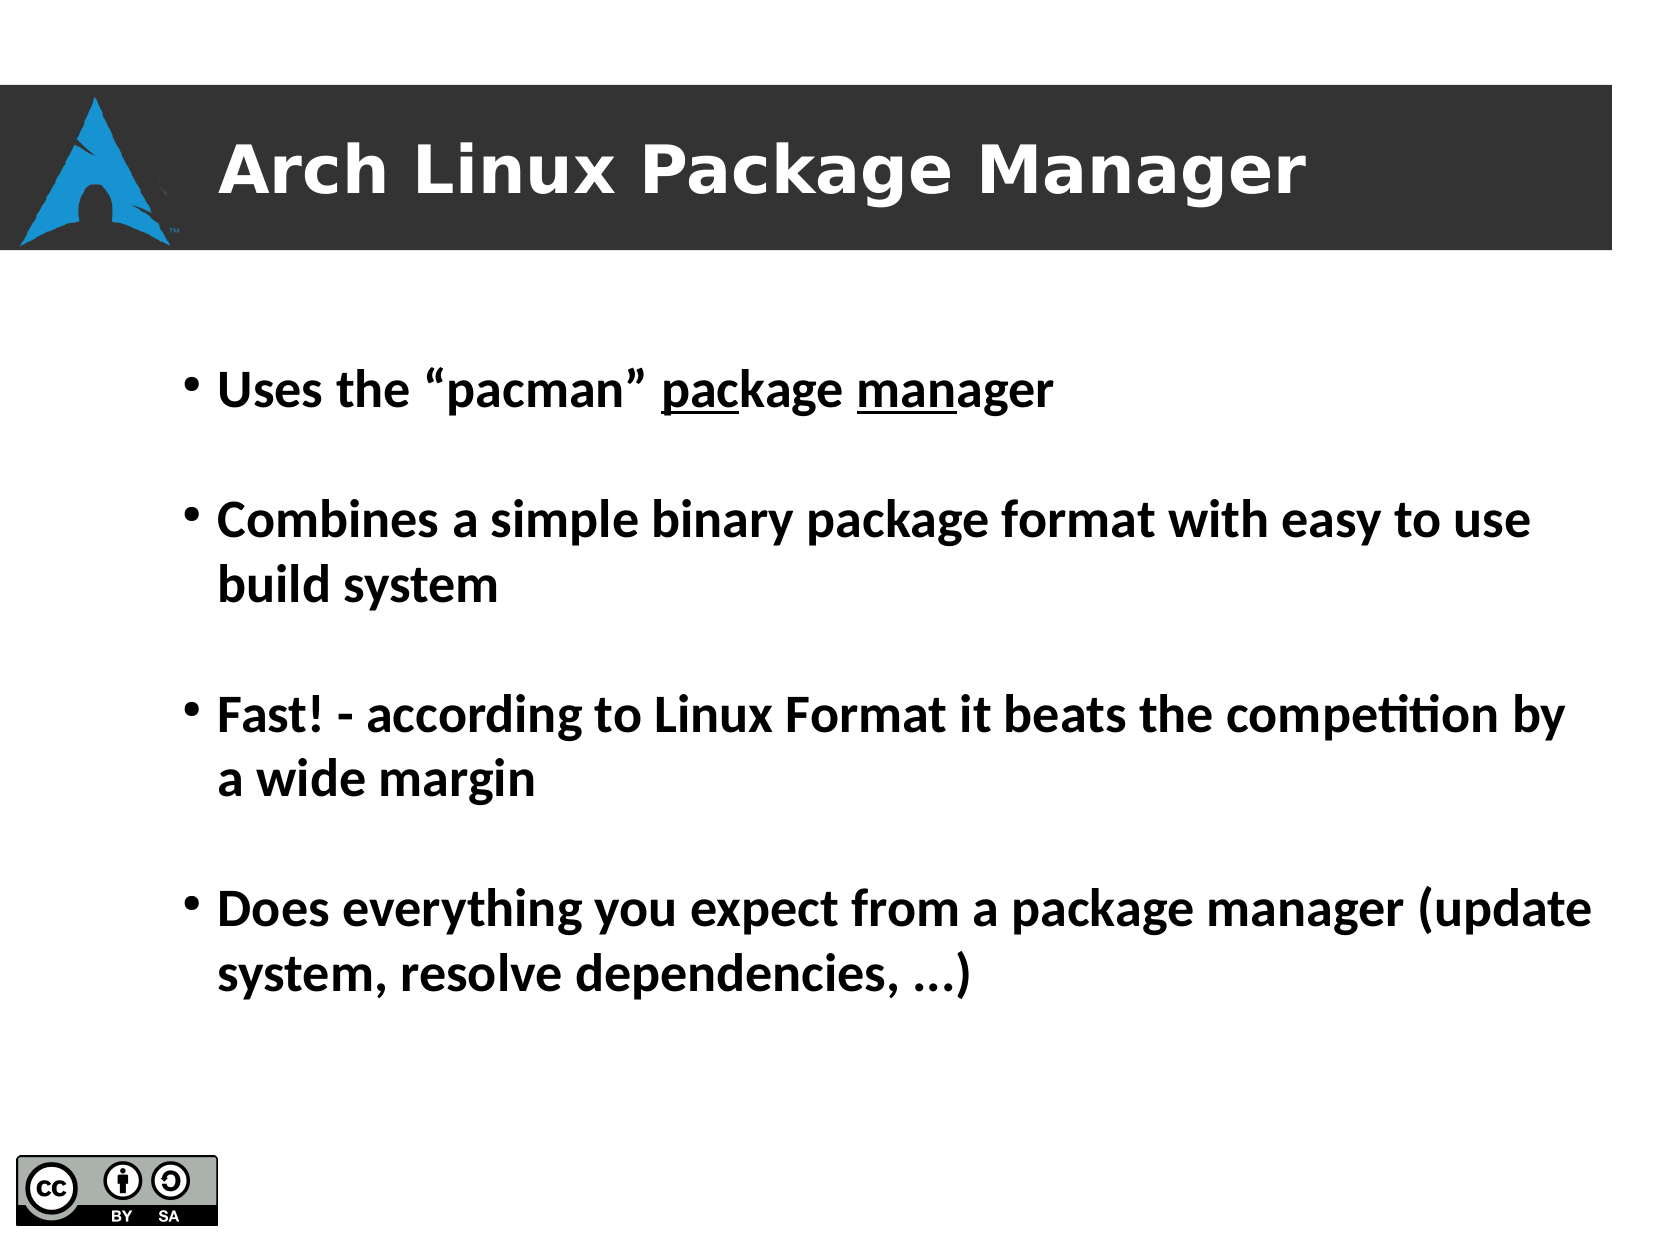

Arch Linux Package Manager
#
Uses the “pacman” package manager
Combines a simple binary package format with easy to use build system
Fast! - according to Linux Format it beats the competition by a wide margin
Does everything you expect from a package manager (update system, resolve dependencies, ...)